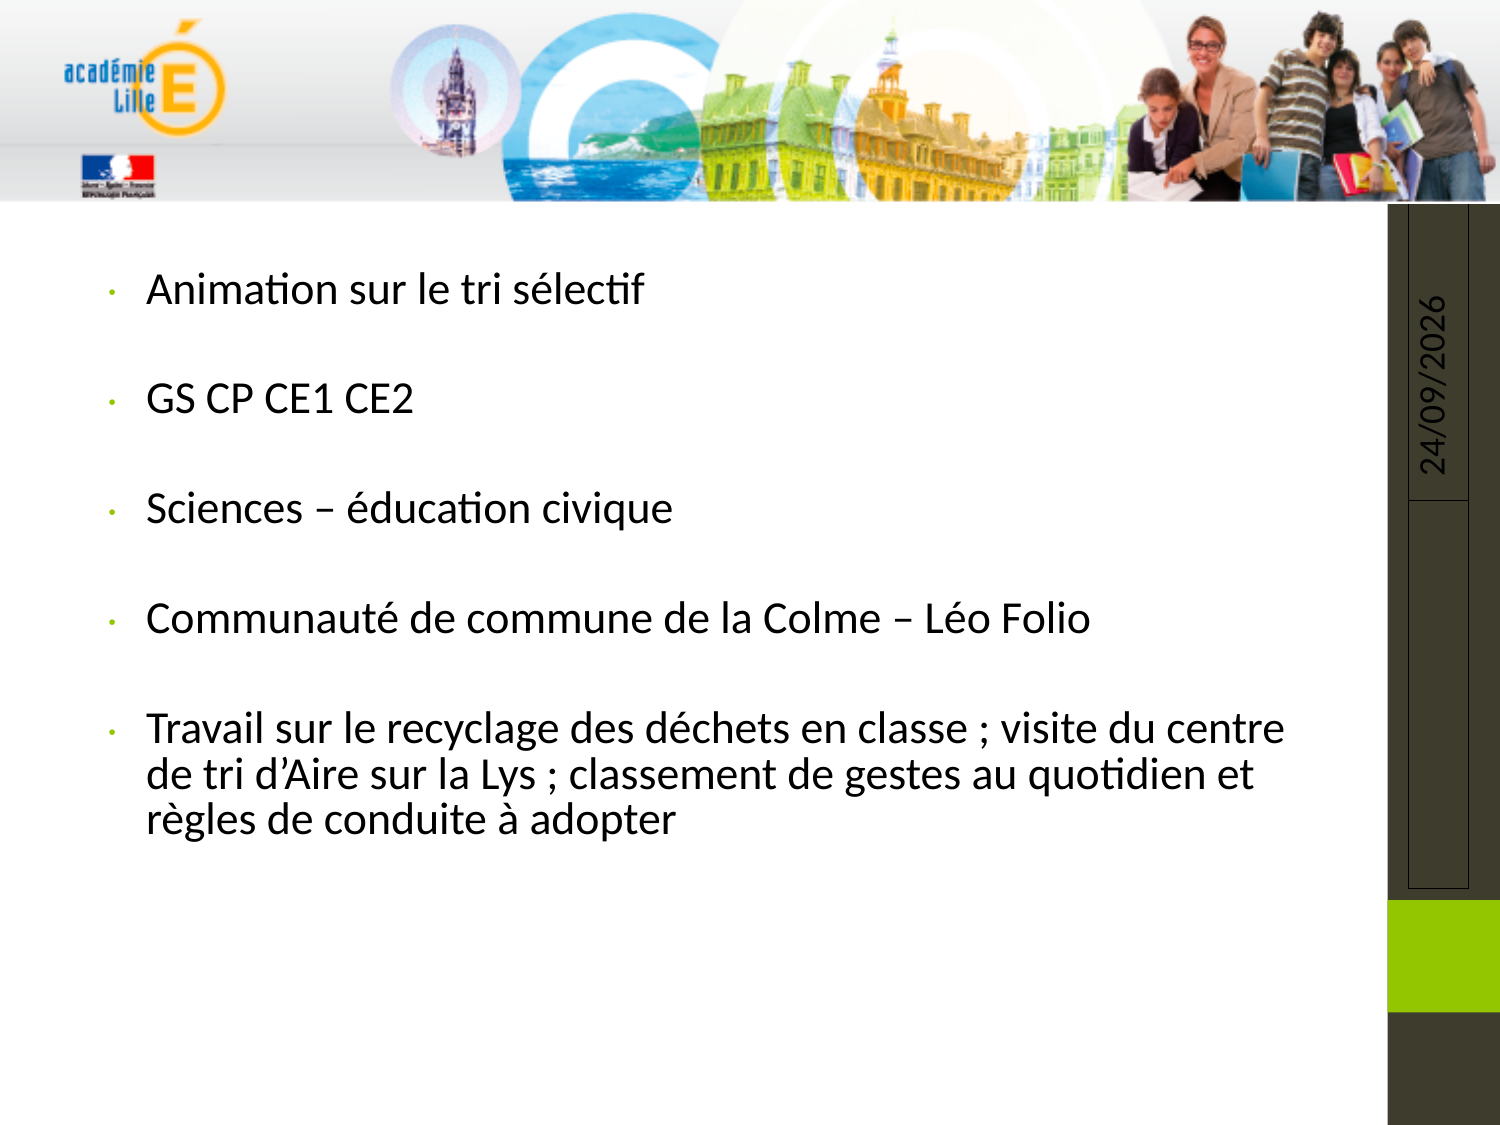

# Animation sur le tri sélectif
GS CP CE1 CE2
Sciences – éducation civique
Communauté de commune de la Colme – Léo Folio
Travail sur le recyclage des déchets en classe ; visite du centre de tri d’Aire sur la Lys ; classement de gestes au quotidien et règles de conduite à adopter